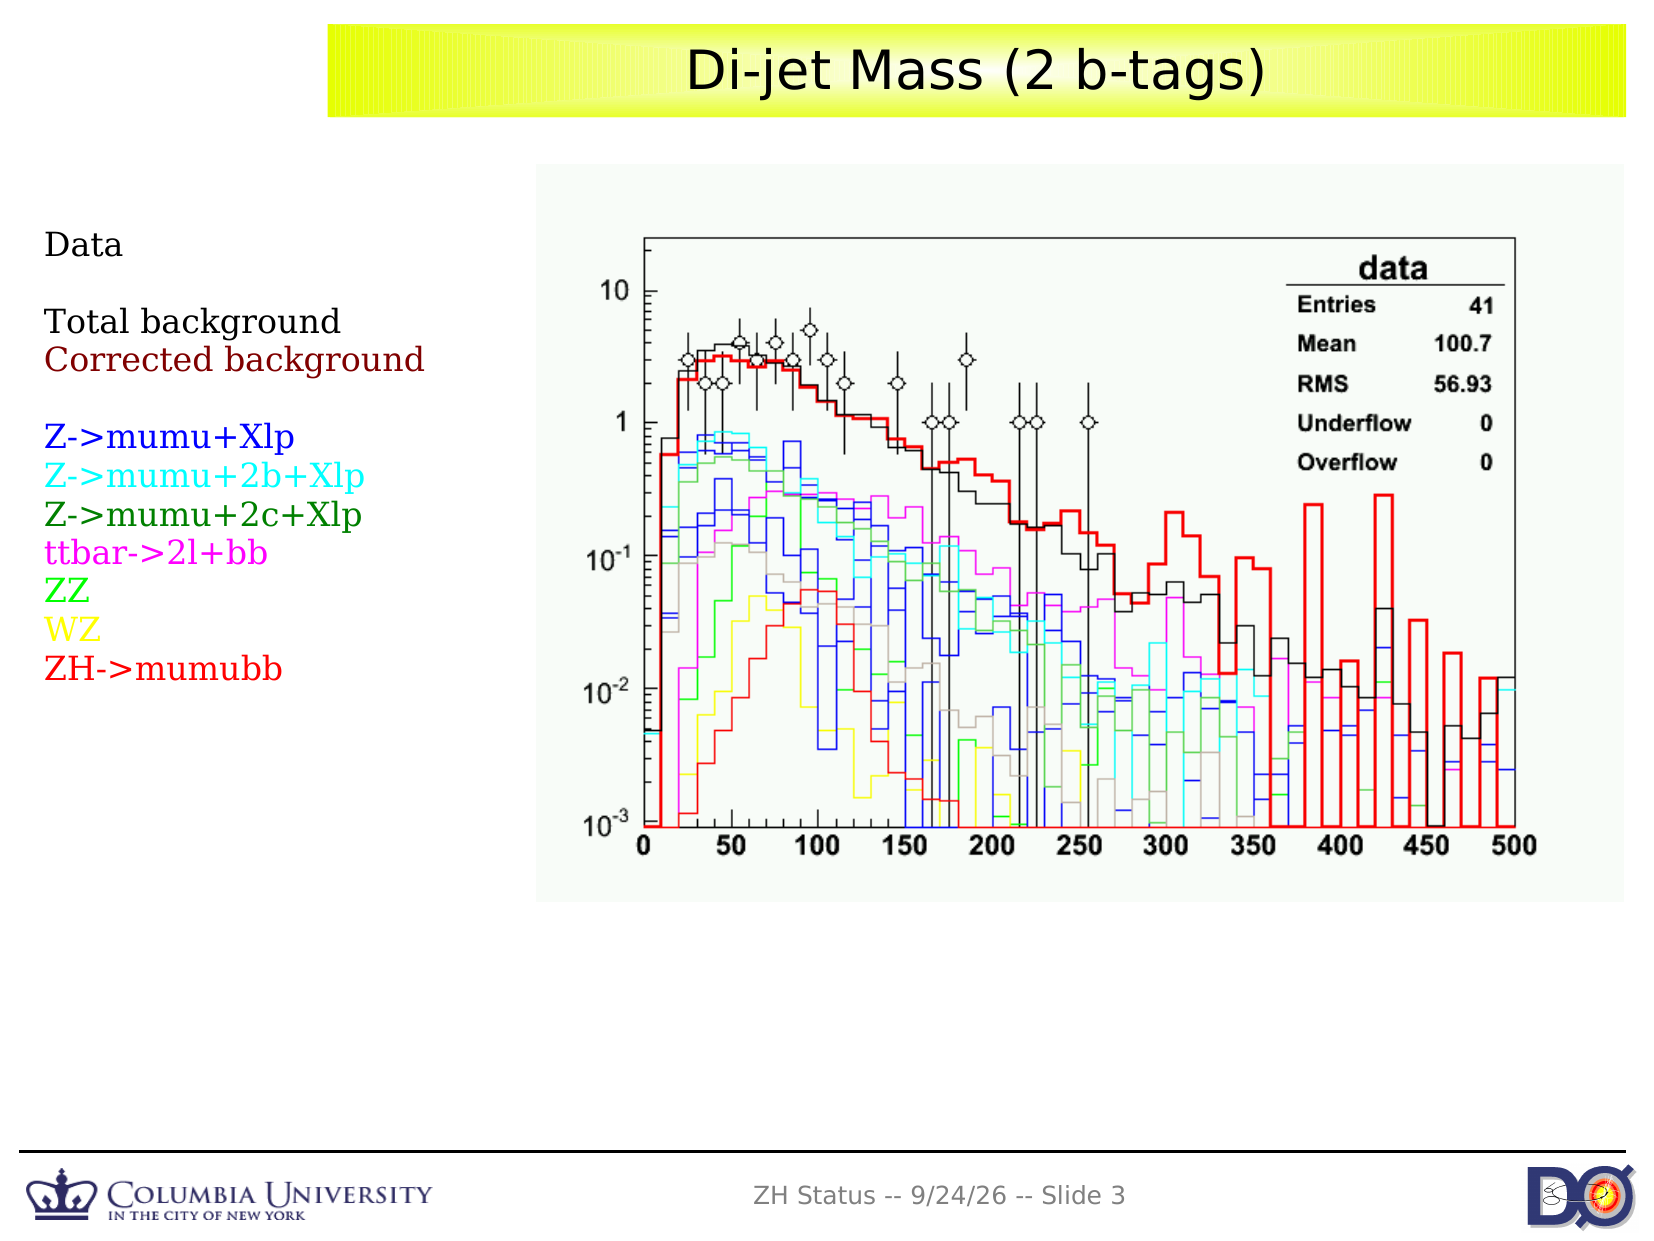

# Di-jet Mass (2 b-tags)
Data
Total background
Corrected background
Z->mumu+Xlp
Z->mumu+2b+Xlp
Z->mumu+2c+Xlp
ttbar->2l+bb
ZZ
WZ
ZH->mumubb